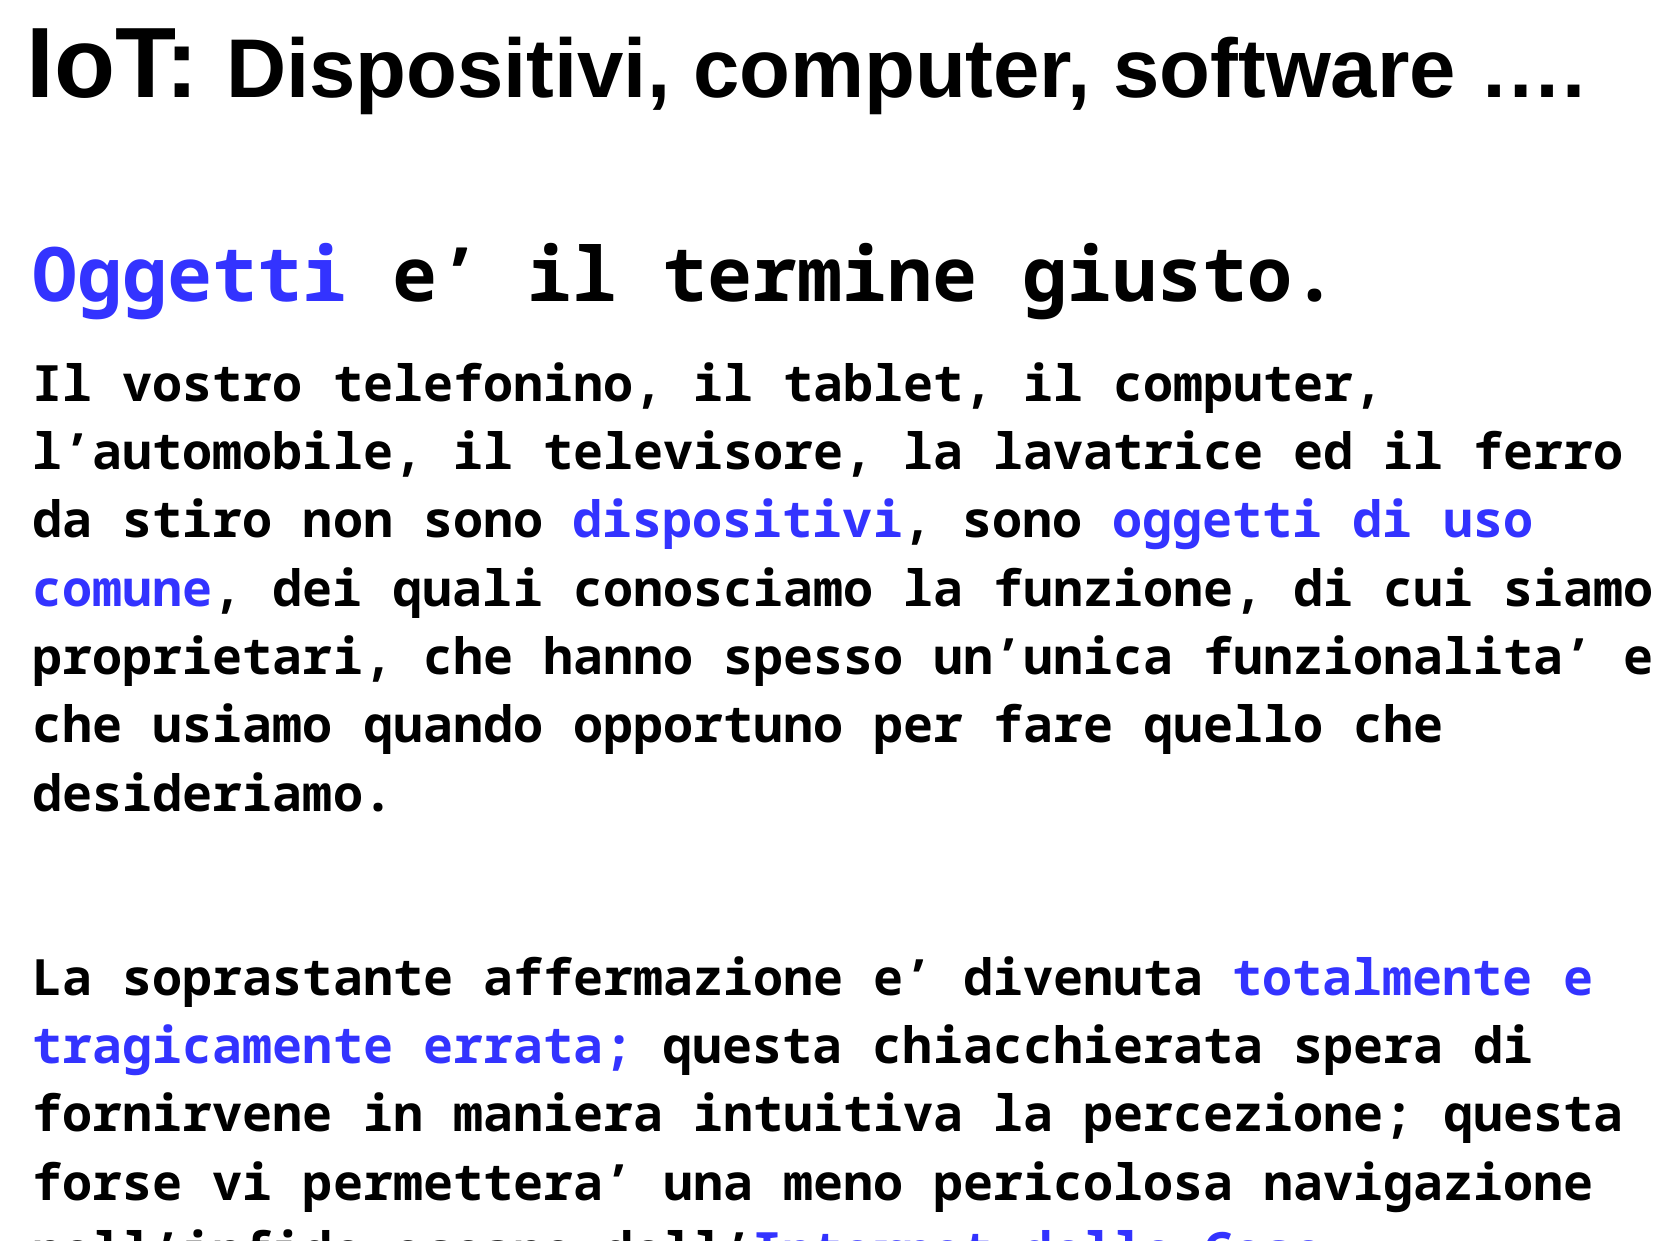

IoT: Dispositivi, computer, software ….
#
Oggetti e’ il termine giusto.
Il vostro telefonino, il tablet, il computer, l’automobile, il televisore, la lavatrice ed il ferro da stiro non sono dispositivi, sono oggetti di uso comune, dei quali conosciamo la funzione, di cui siamo proprietari, che hanno spesso un’unica funzionalita’ e che usiamo quando opportuno per fare quello che desideriamo.
La soprastante affermazione e’ divenuta totalmente e tragicamente errata; questa chiacchierata spera di fornirvene in maniera intuitiva la percezione; questa forse vi permettera’ una meno pericolosa navigazione nell’infido oceano dell’Internet delle Cose.